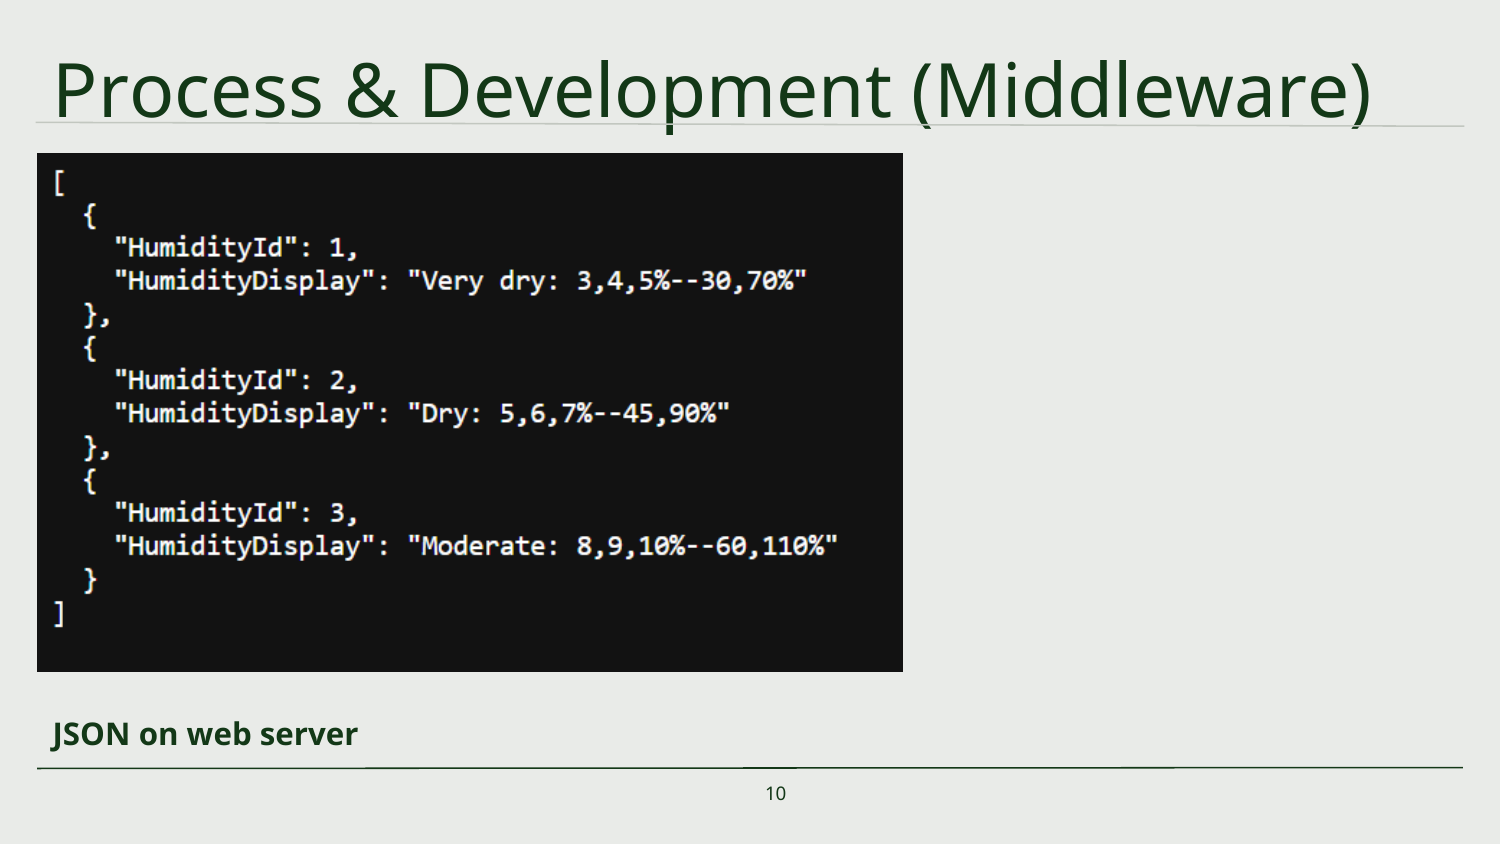

# Process & Development (Middleware)
JSON on web server
10